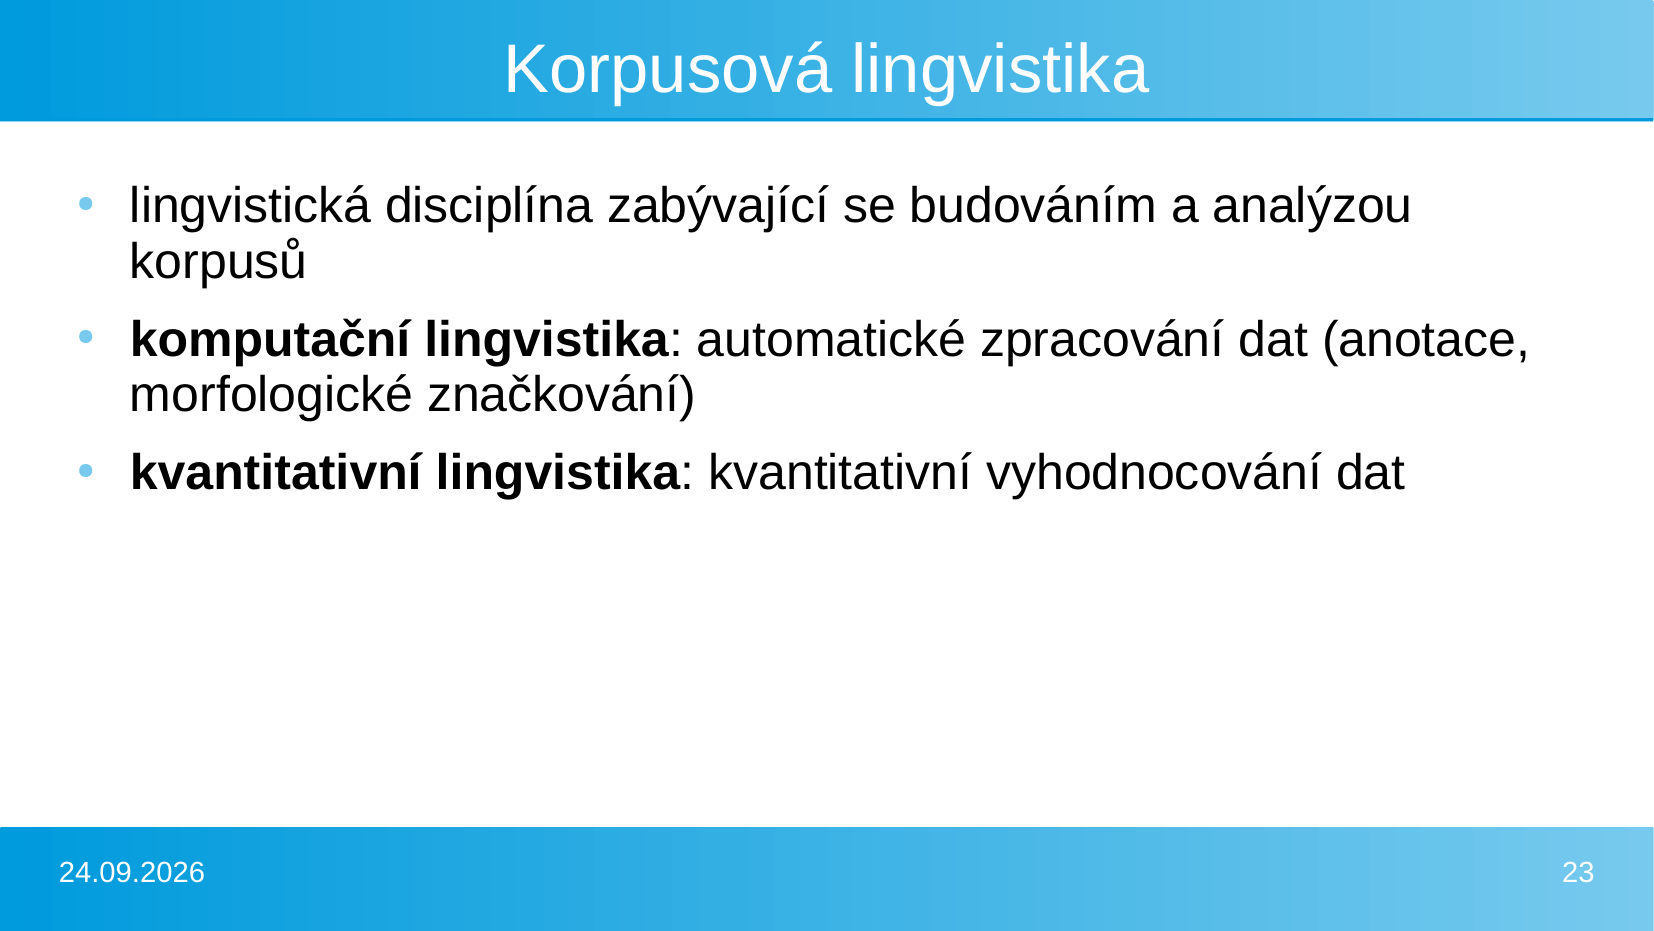

# Korpusová lingvistika
lingvistická disciplína zabývající se budováním a analýzou korpusů
komputační lingvistika: automatické zpracování dat (anotace, morfologické značkování)
kvantitativní lingvistika: kvantitativní vyhodnocování dat
23